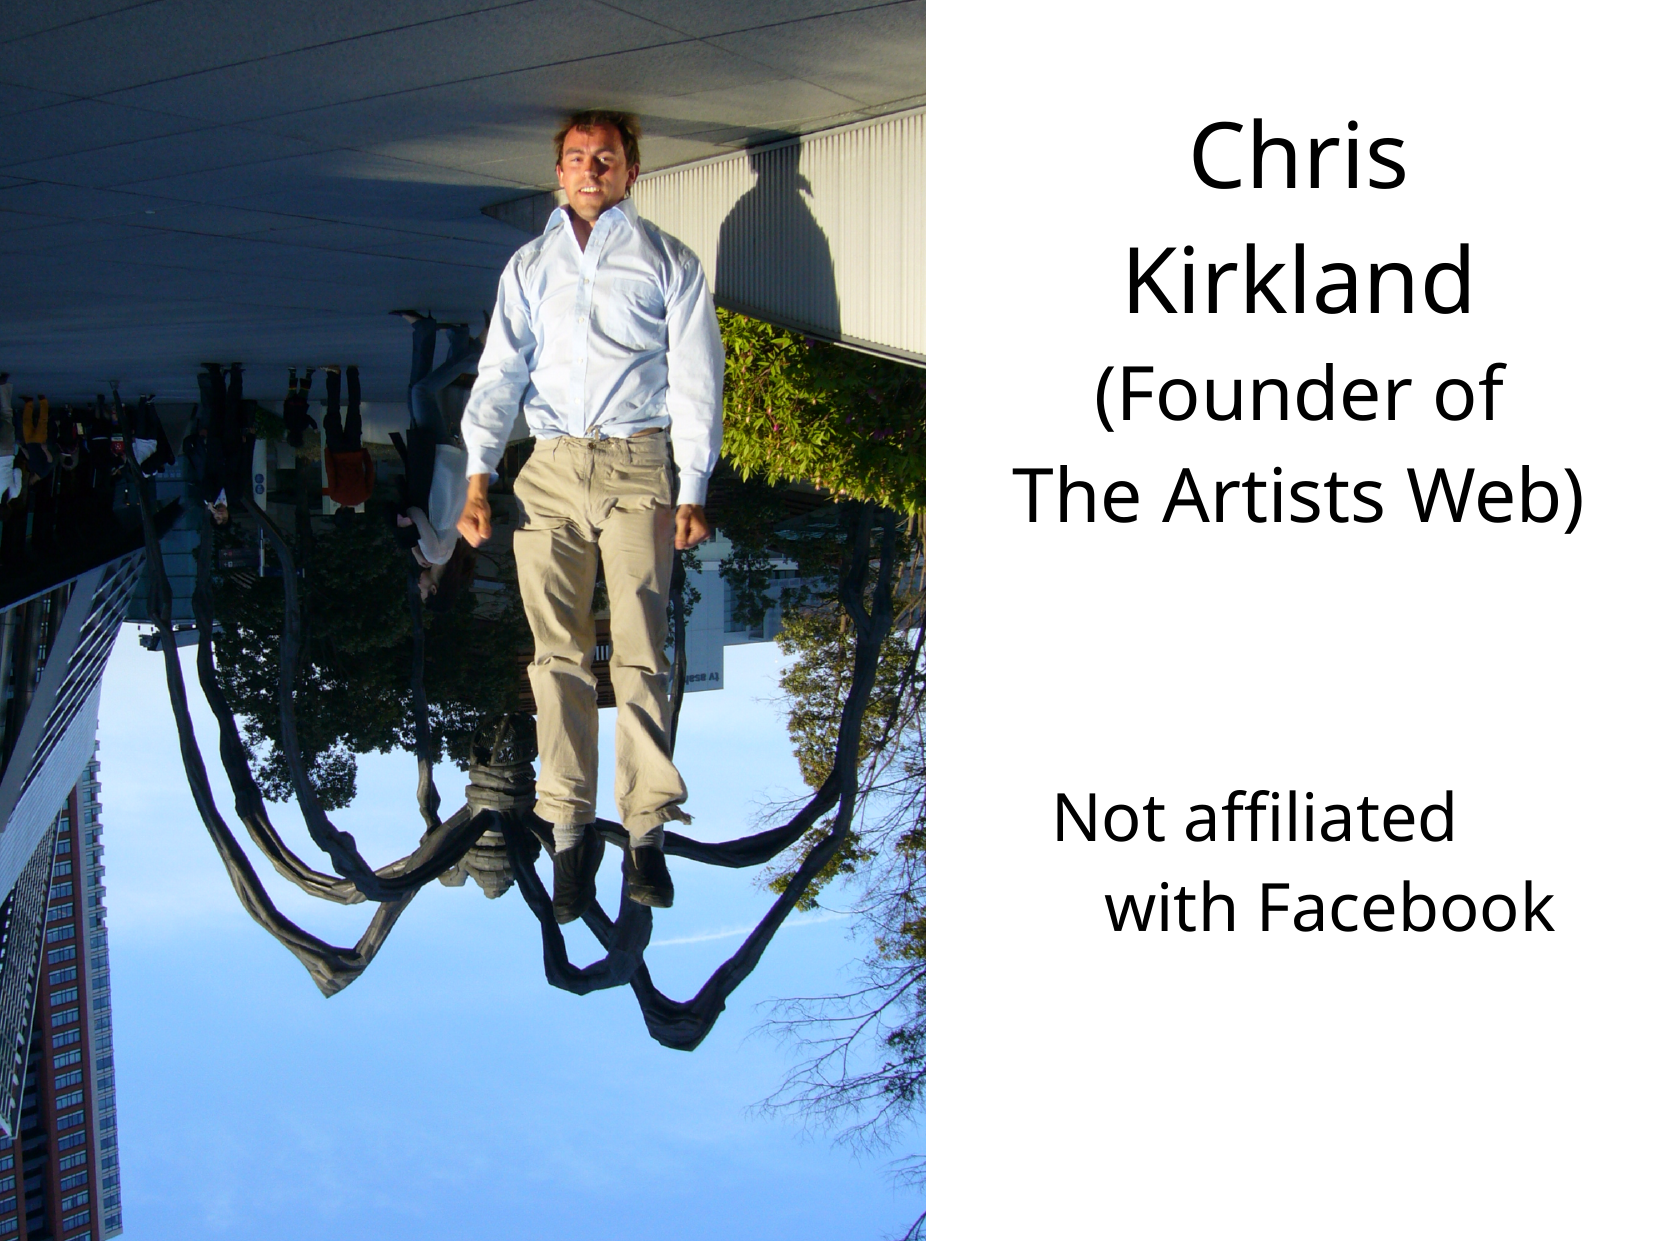

# Chris Kirkland (Founder of The Artists Web)
Not affiliated with Facebook